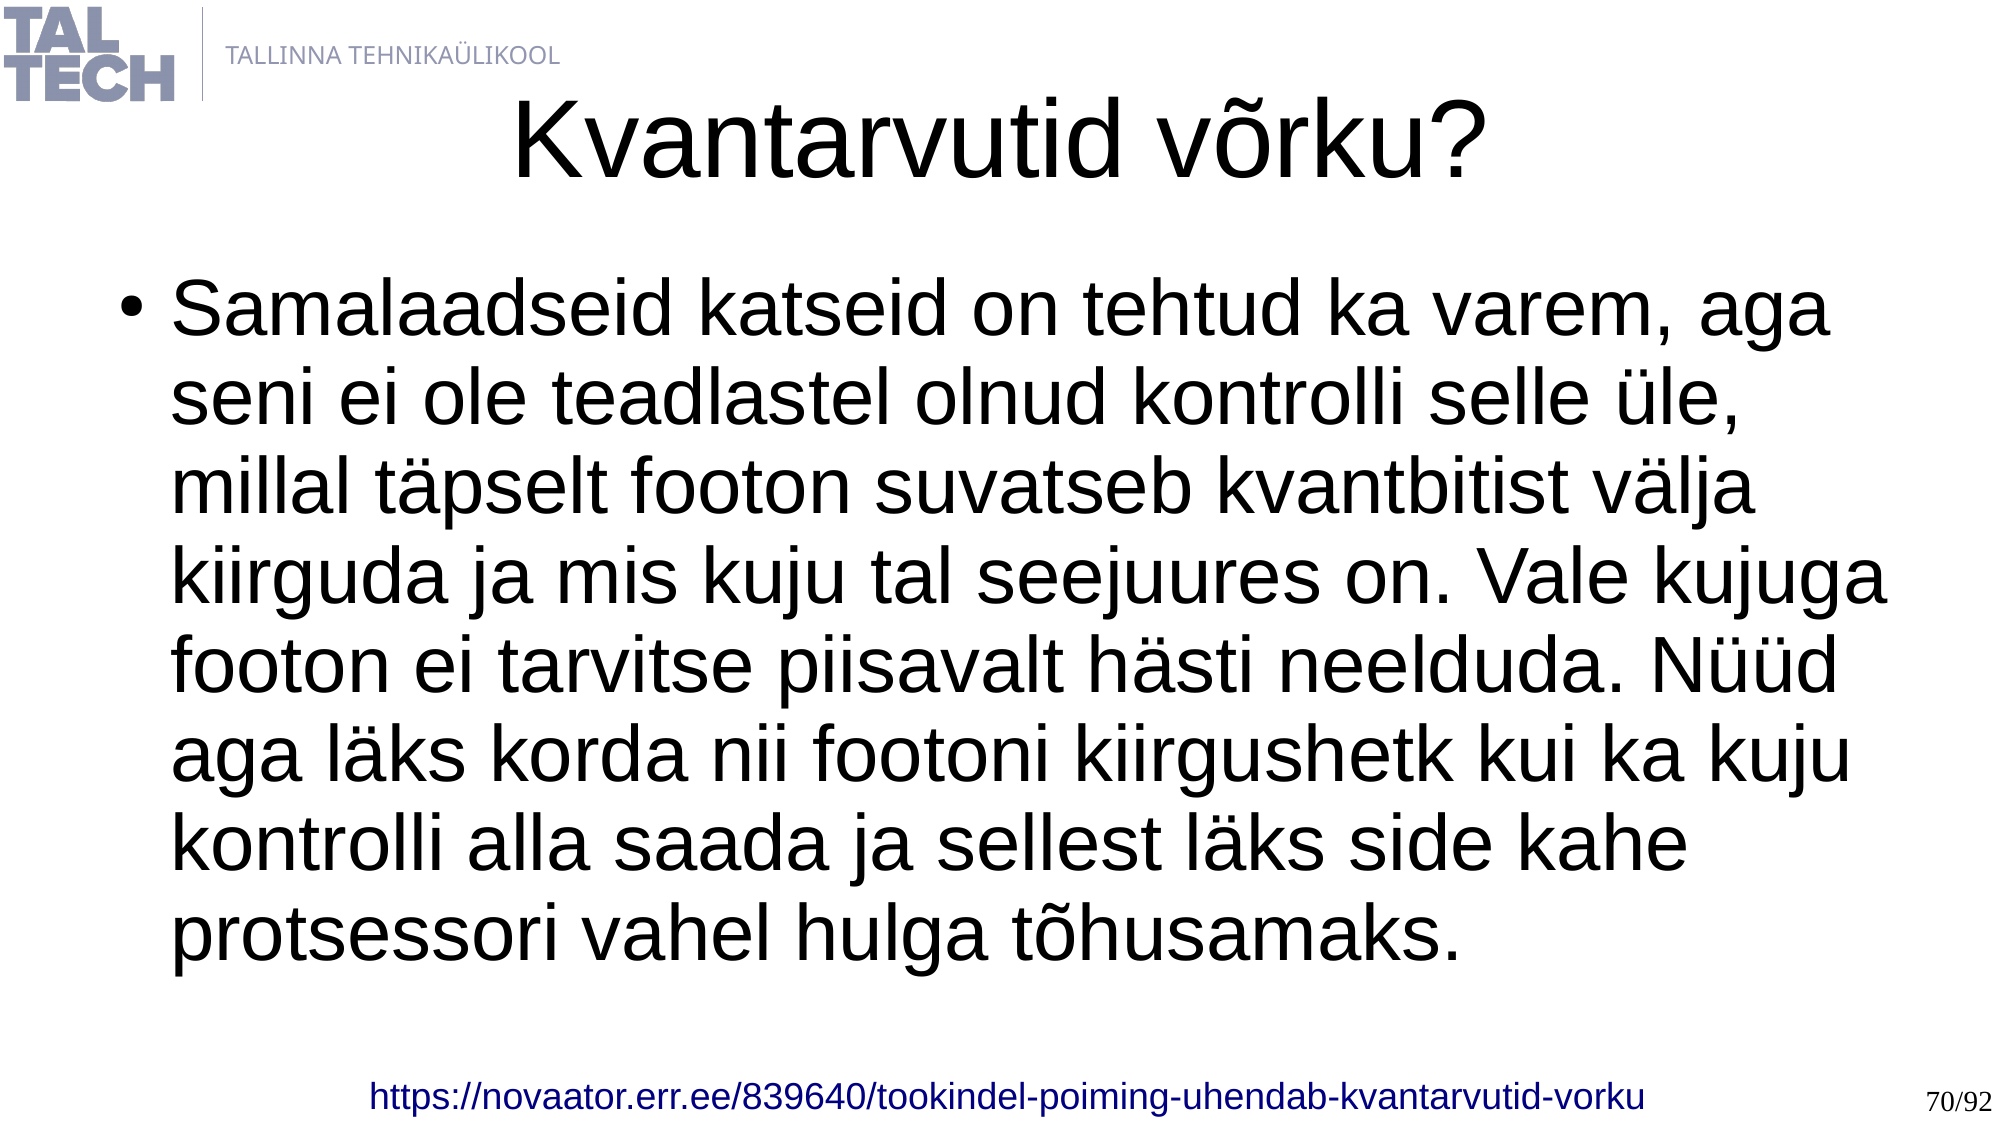

# Kvantarvutid võrku?
Samalaadseid katseid on tehtud ka varem, aga seni ei ole teadlastel olnud kontrolli selle üle, millal täpselt footon suvatseb kvantbitist välja kiirguda ja mis kuju tal seejuures on. Vale kujuga footon ei tarvitse piisavalt hästi neelduda. Nüüd aga läks korda nii footoni kiirgushetk kui ka kuju kontrolli alla saada ja sellest läks side kahe protsessori vahel hulga tõhusamaks.
https://novaator.err.ee/839640/tookindel-poiming-uhendab-kvantarvutid-vorku
70